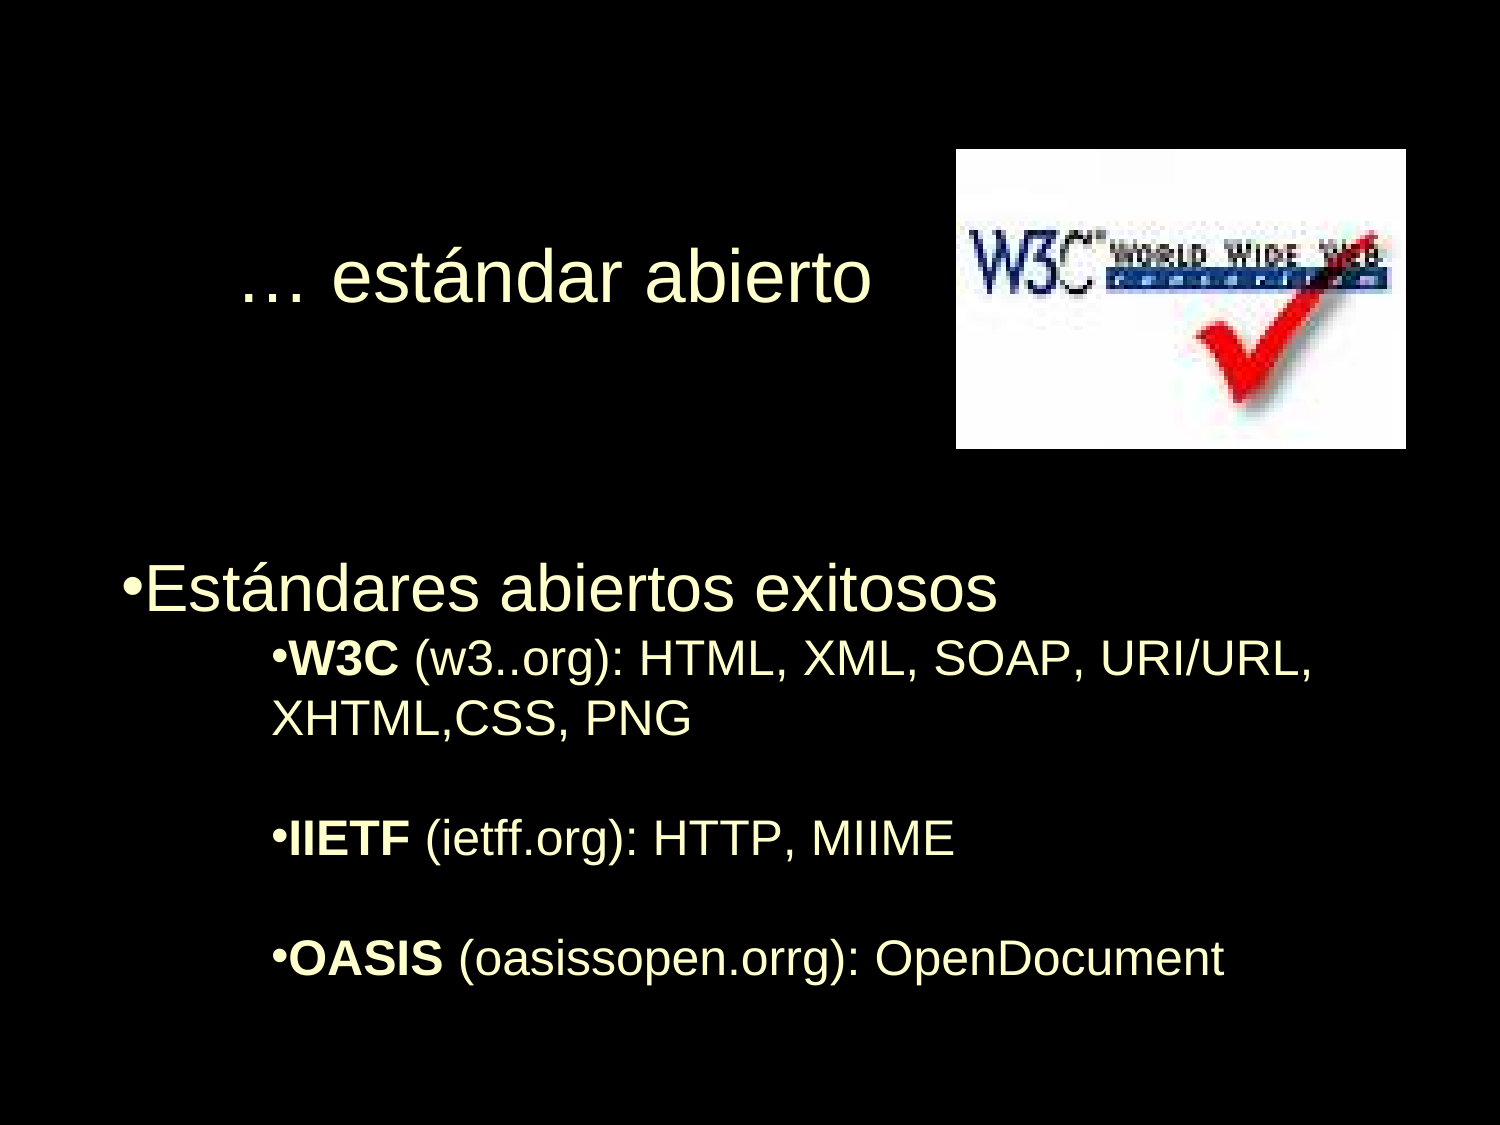

… estándar abierto
Estándares abiertos exitosos
W3C (w3..org): HTML, XML, SOAP, URI/URL, XHTML,CSS, PNG
IIETF (ietff.org): HTTP, MIIME
OASIS (oasissopen.orrg): OpenDocument